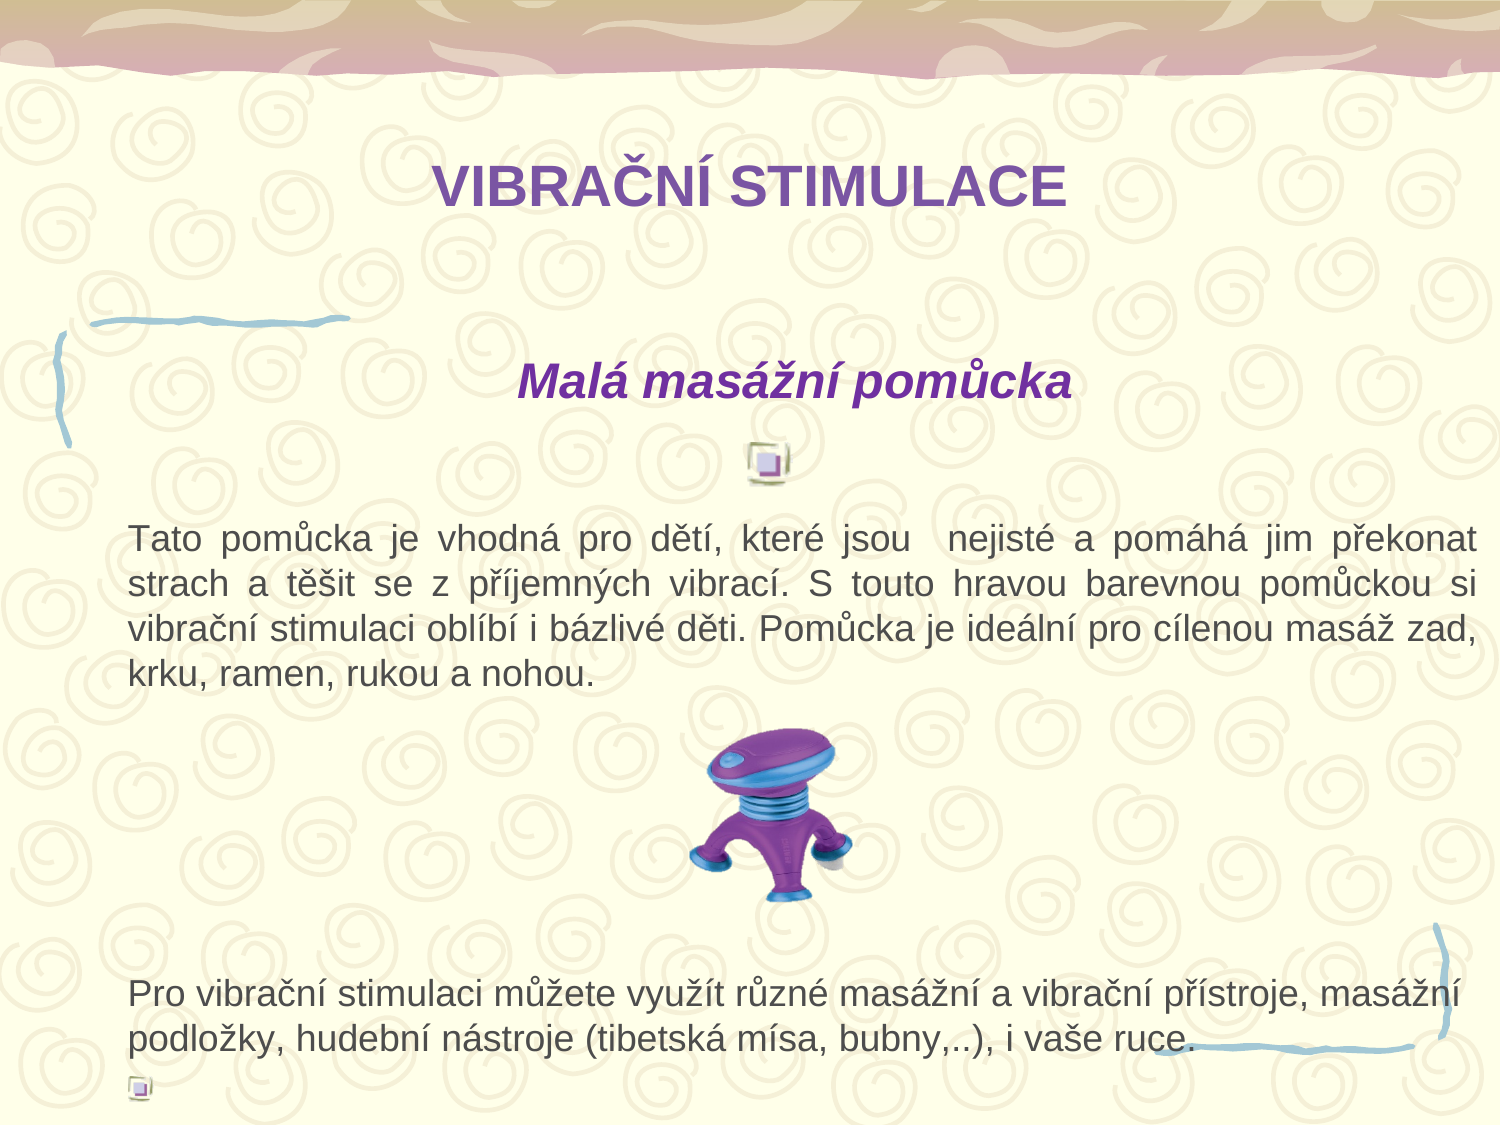

# VIBRAČNÍ STIMULACE
Malá masážní pomůcka
Tato pomůcka je vhodná pro dětí, které jsou nejisté a pomáhá jim překonat strach a těšit se z příjemných vibrací. S touto hravou barevnou pomůckou si vibrační stimulaci oblíbí i bázlivé děti. Pomůcka je ideální pro cílenou masáž zad, krku, ramen, rukou a nohou.
Pro vibrační stimulaci můžete využít různé masážní a vibrační přístroje, masážní podložky, hudební nástroje (tibetská mísa, bubny,..), i vaše ruce.